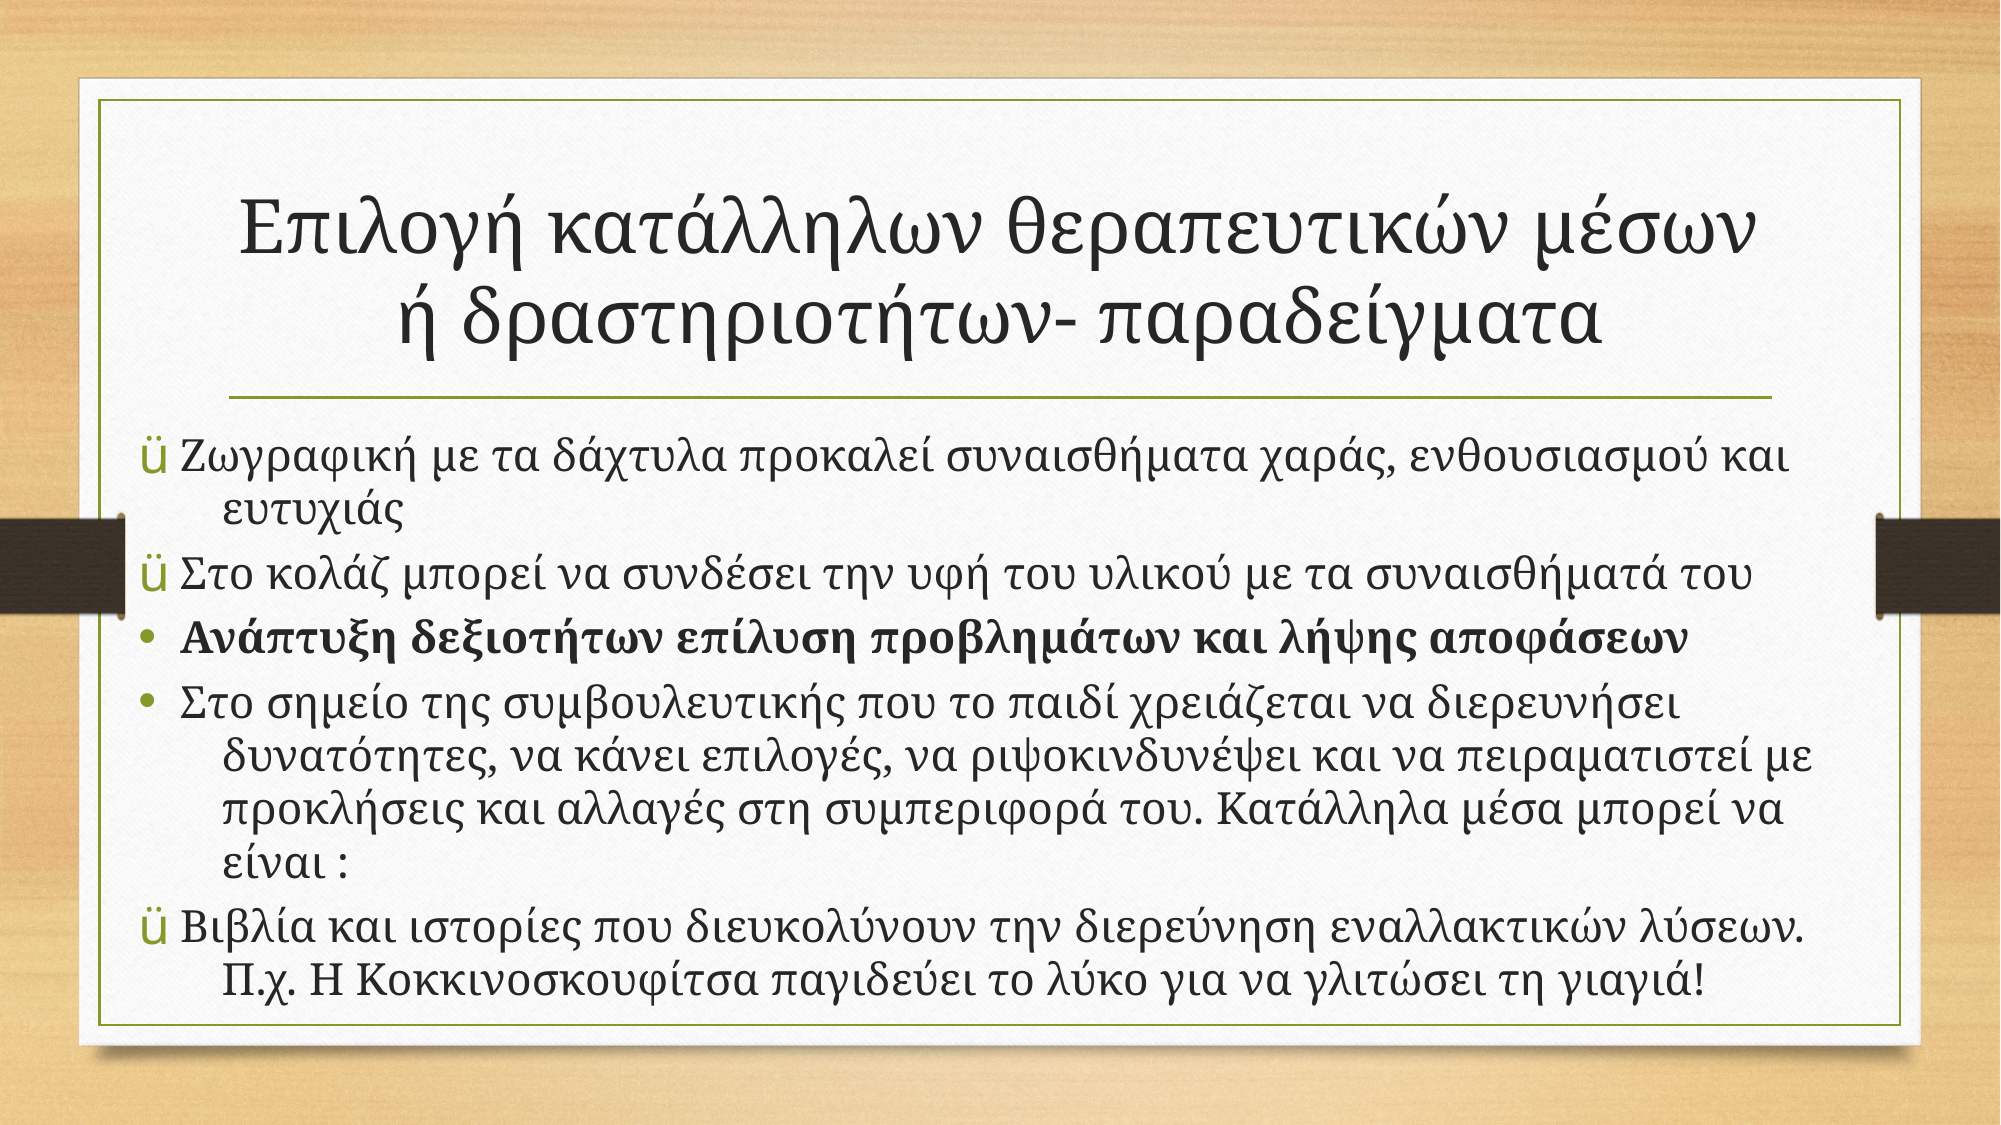

# Επιλογή κατάλληλων θεραπευτικών μέσων ή δραστηριοτήτων- παραδείγματα
Ζωγραφική με τα δάχτυλα προκαλεί συναισθήματα χαράς, ενθουσιασμού και ευτυχιάς
Στο κολάζ μπορεί να συνδέσει την υφή του υλικού με τα συναισθήματά του
Ανάπτυξη δεξιοτήτων επίλυση προβλημάτων και λήψης αποφάσεων
Στο σημείο της συμβουλευτικής που το παιδί χρειάζεται να διερευνήσει δυνατότητες, να κάνει επιλογές, να ριψοκινδυνέψει και να πειραματιστεί με προκλήσεις και αλλαγές στη συμπεριφορά του. Κατάλληλα μέσα μπορεί να είναι :
Βιβλία και ιστορίες που διευκολύνουν την διερεύνηση εναλλακτικών λύσεων. Π.χ. Η Κοκκινοσκουφίτσα παγιδεύει το λύκο για να γλιτώσει τη γιαγιά!